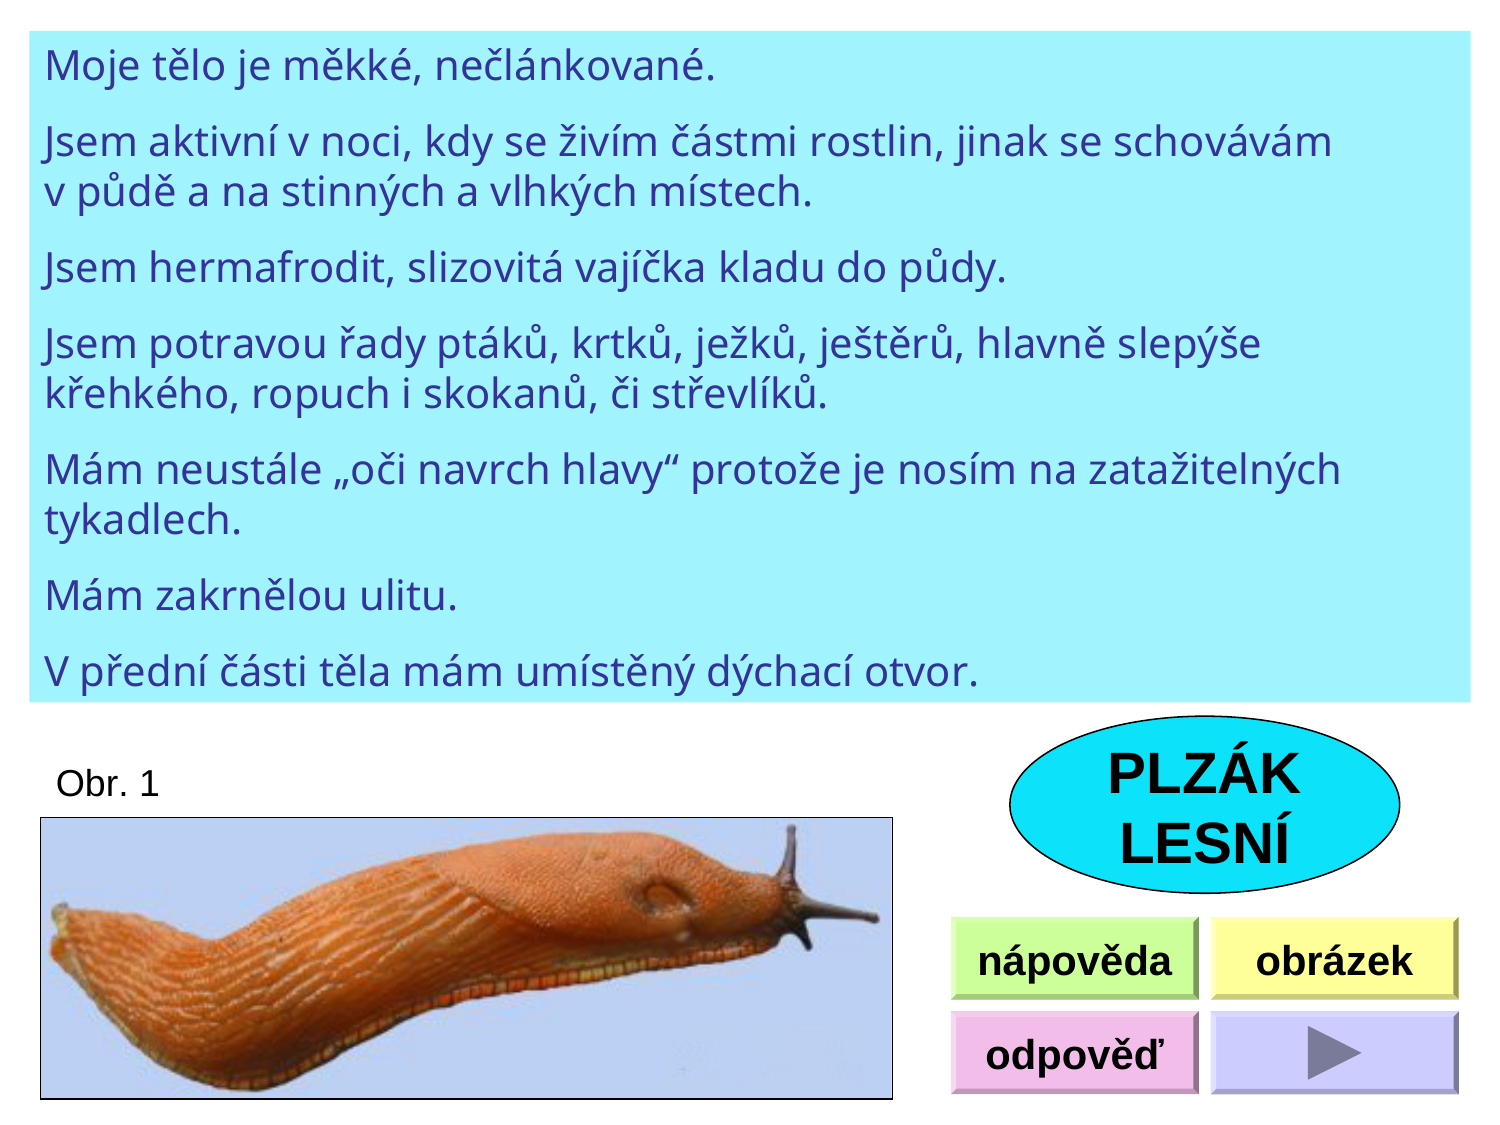

Moje tělo je měkké, nečlánkované.
Jsem aktivní v noci, kdy se živím částmi rostlin, jinak se schovávám v půdě a na stinných a vlhkých místech.
Jsem hermafrodit, slizovitá vajíčka kladu do půdy.
Jsem potravou řady ptáků, krtků, ježků, ještěrů, hlavně slepýše křehkého, ropuch i skokanů, či střevlíků.
Mám neustále „oči navrch hlavy“ protože je nosím na zatažitelných tykadlech.
Mám zakrnělou ulitu.
V přední části těla mám umístěný dýchací otvor.
PLZÁK
LESNÍ
Obr. 1
nápověda
obrázek
odpověď